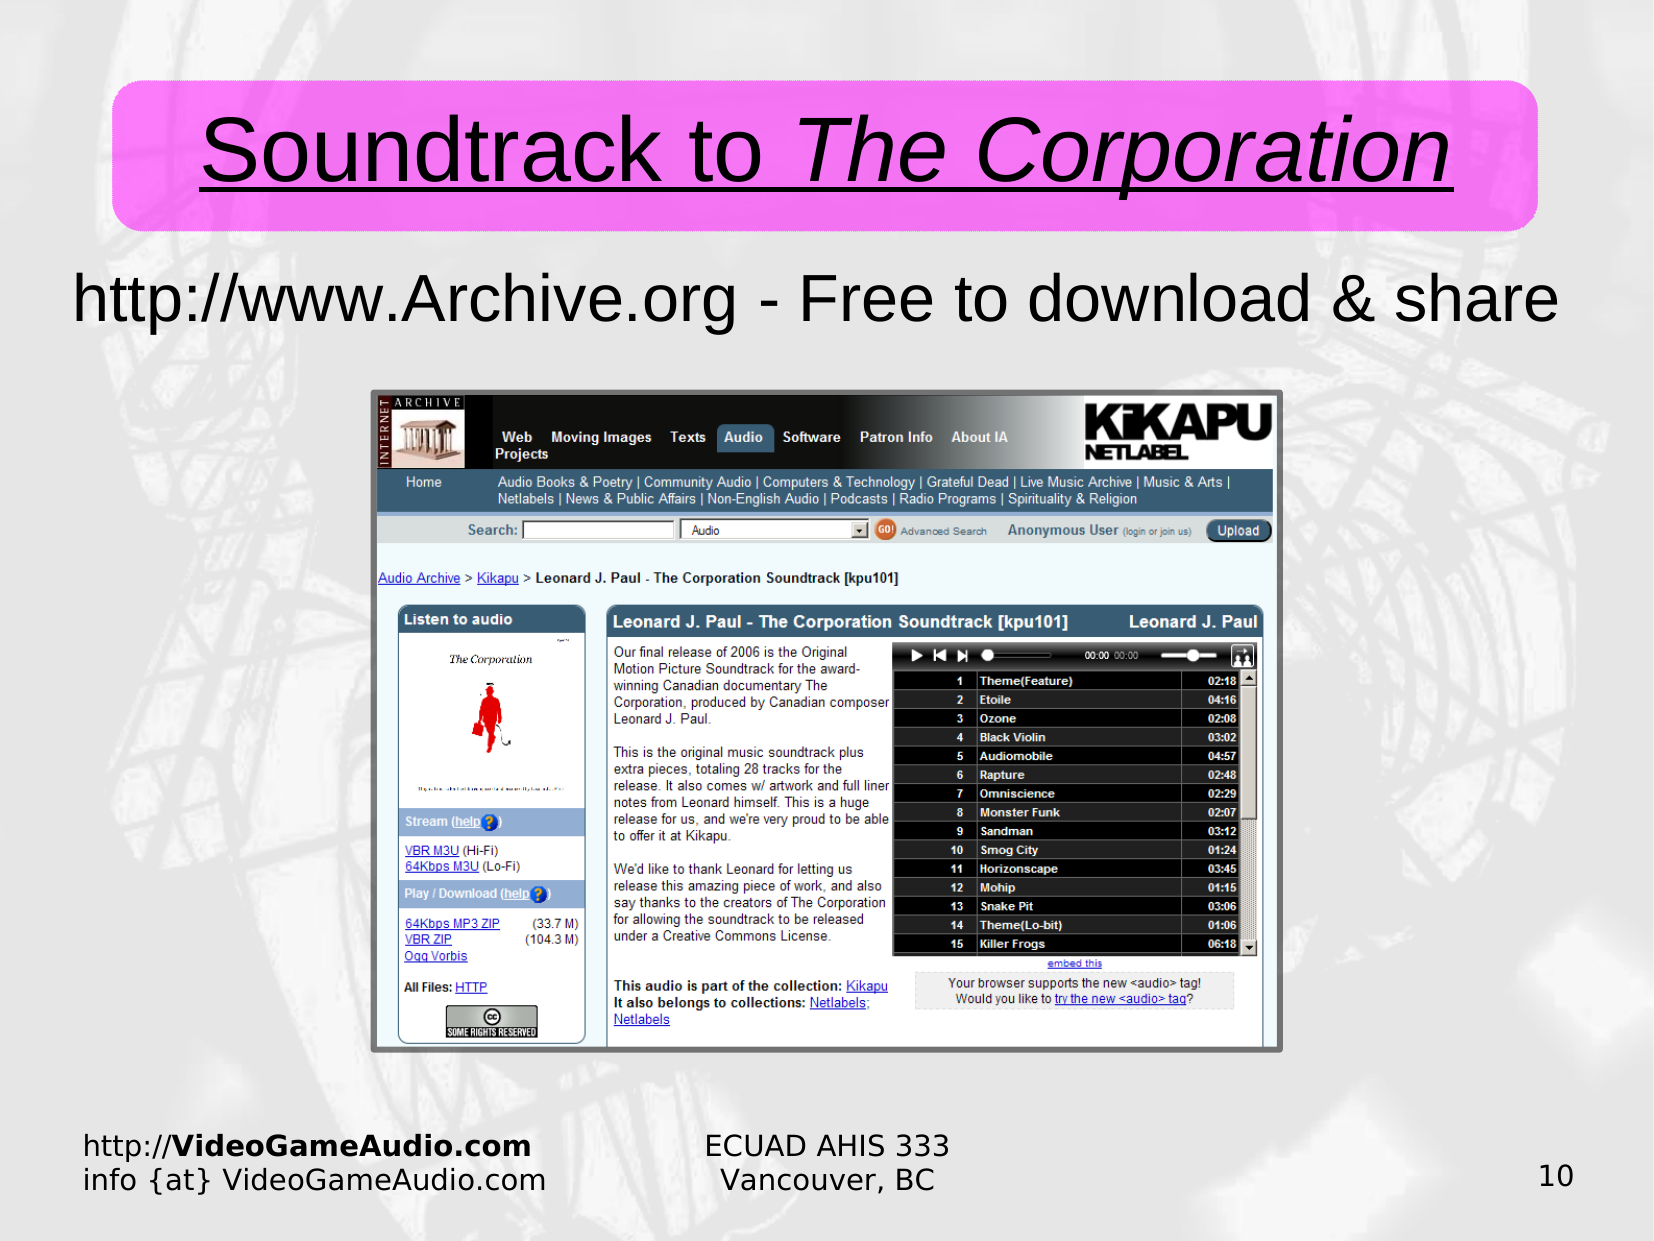

# Soundtrack to The Corporation
http://www.Archive.org - Free to download & share
10